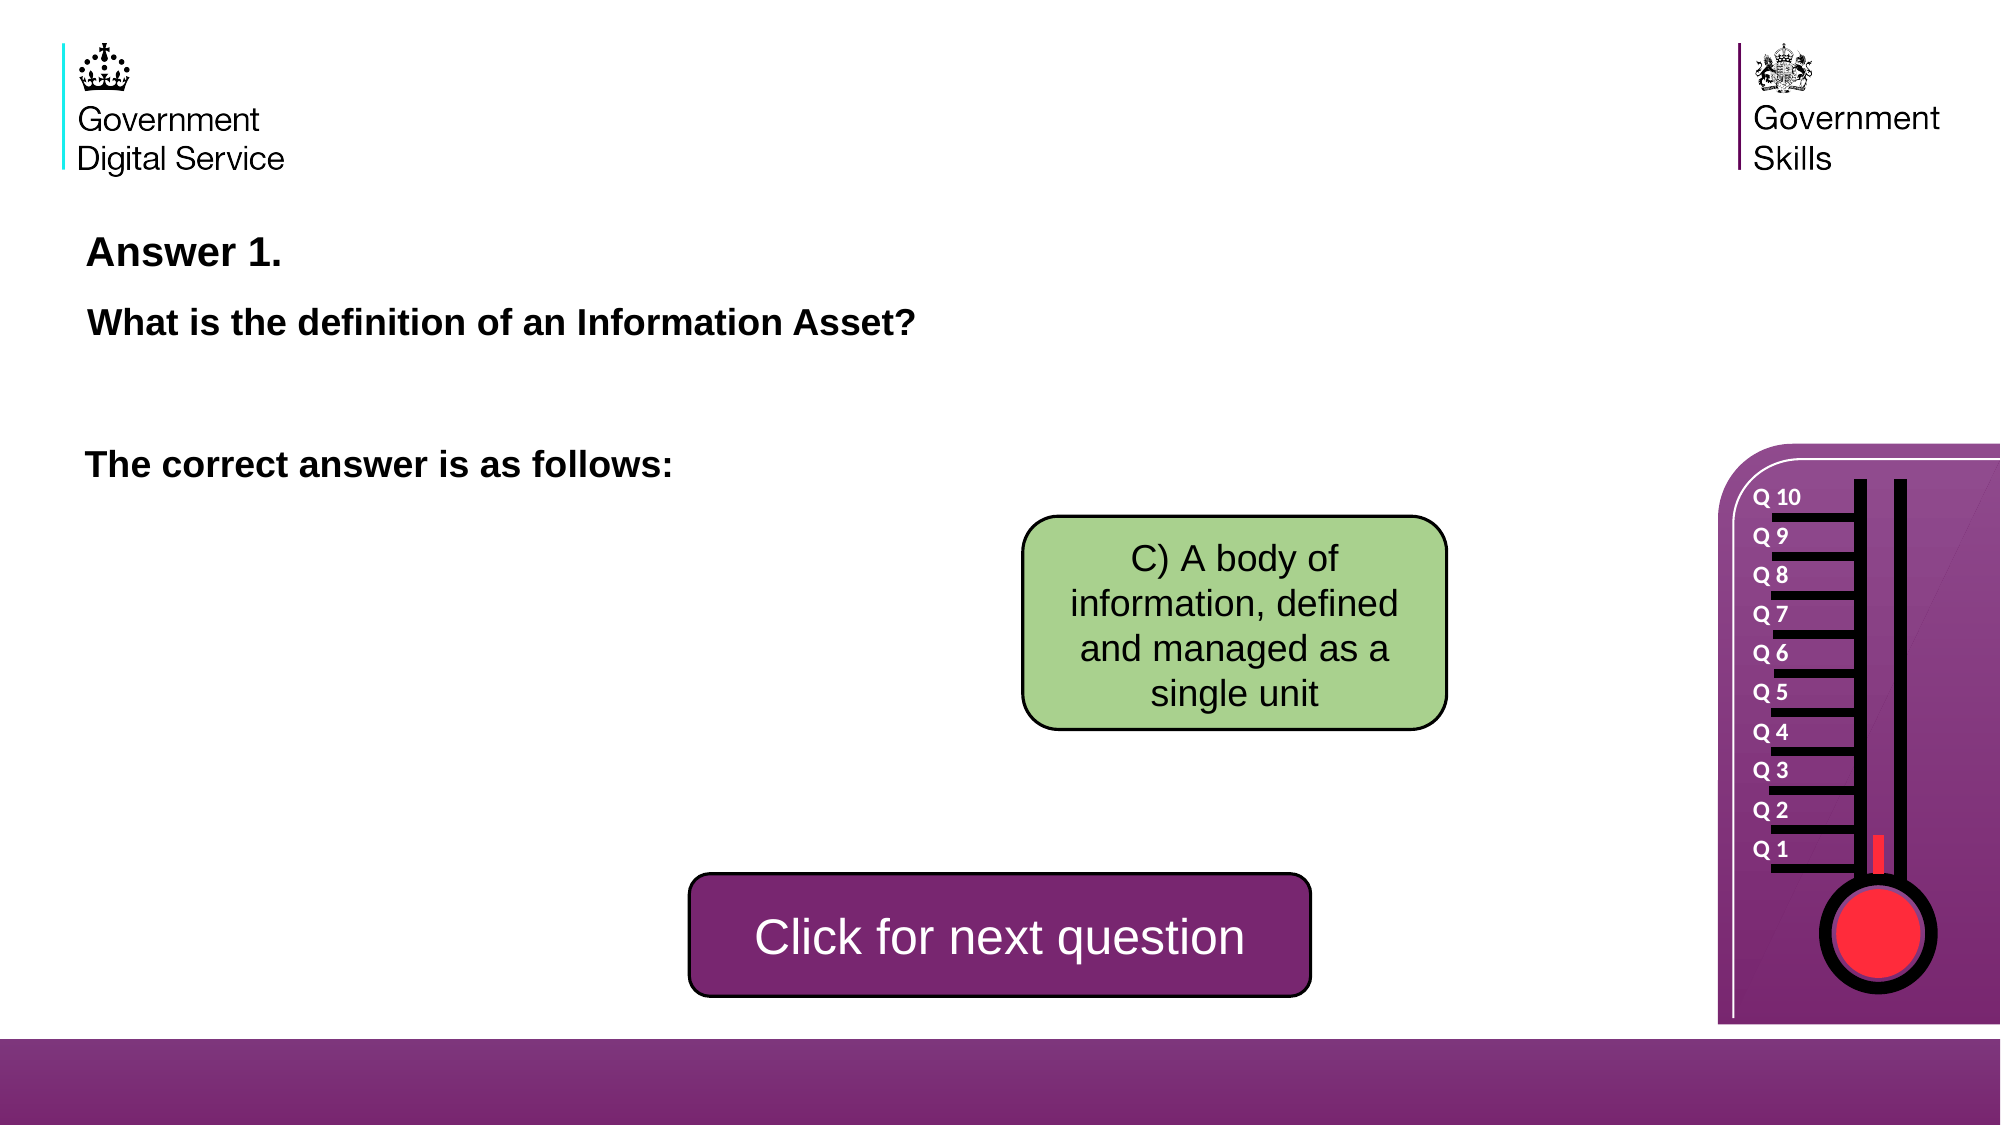

# Answer 1.
What is the definition of an Information Asset?
The correct answer is as follows:
C) A body of information, defined and managed as a single unit
Click for next question